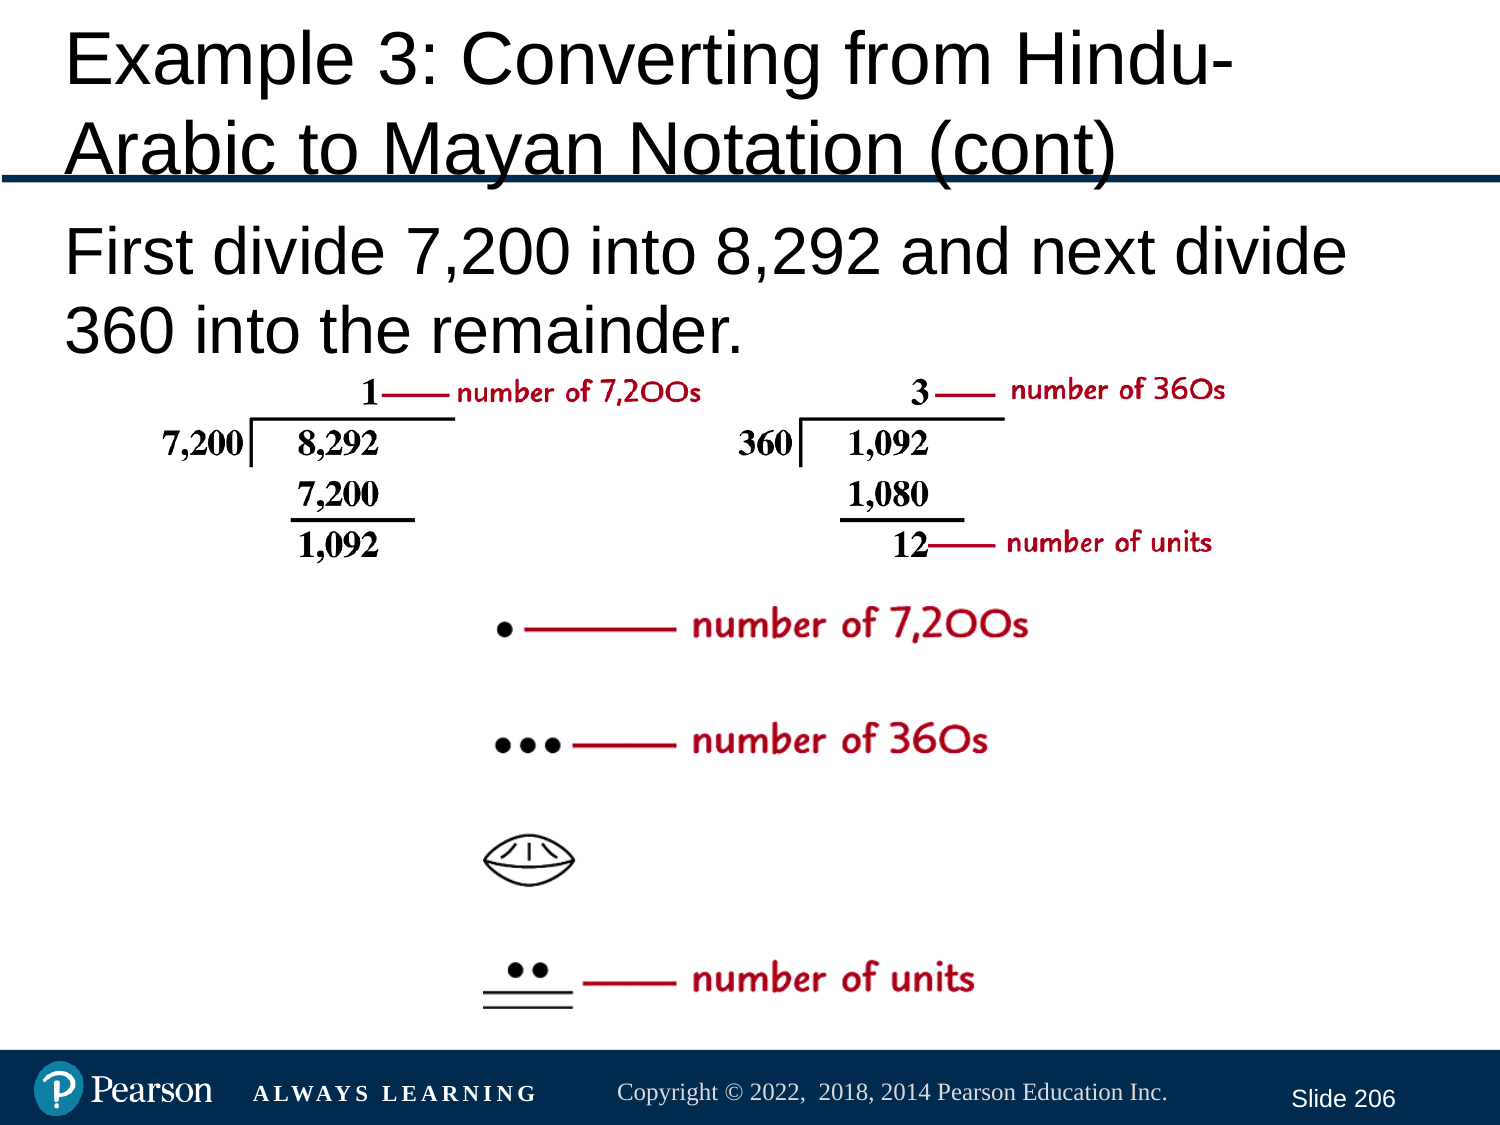

# Example 3: Converting from Hindu-Arabic to Mayan Notation (cont)
First divide 7,200 into 8,292 and next divide 360 into the remainder.